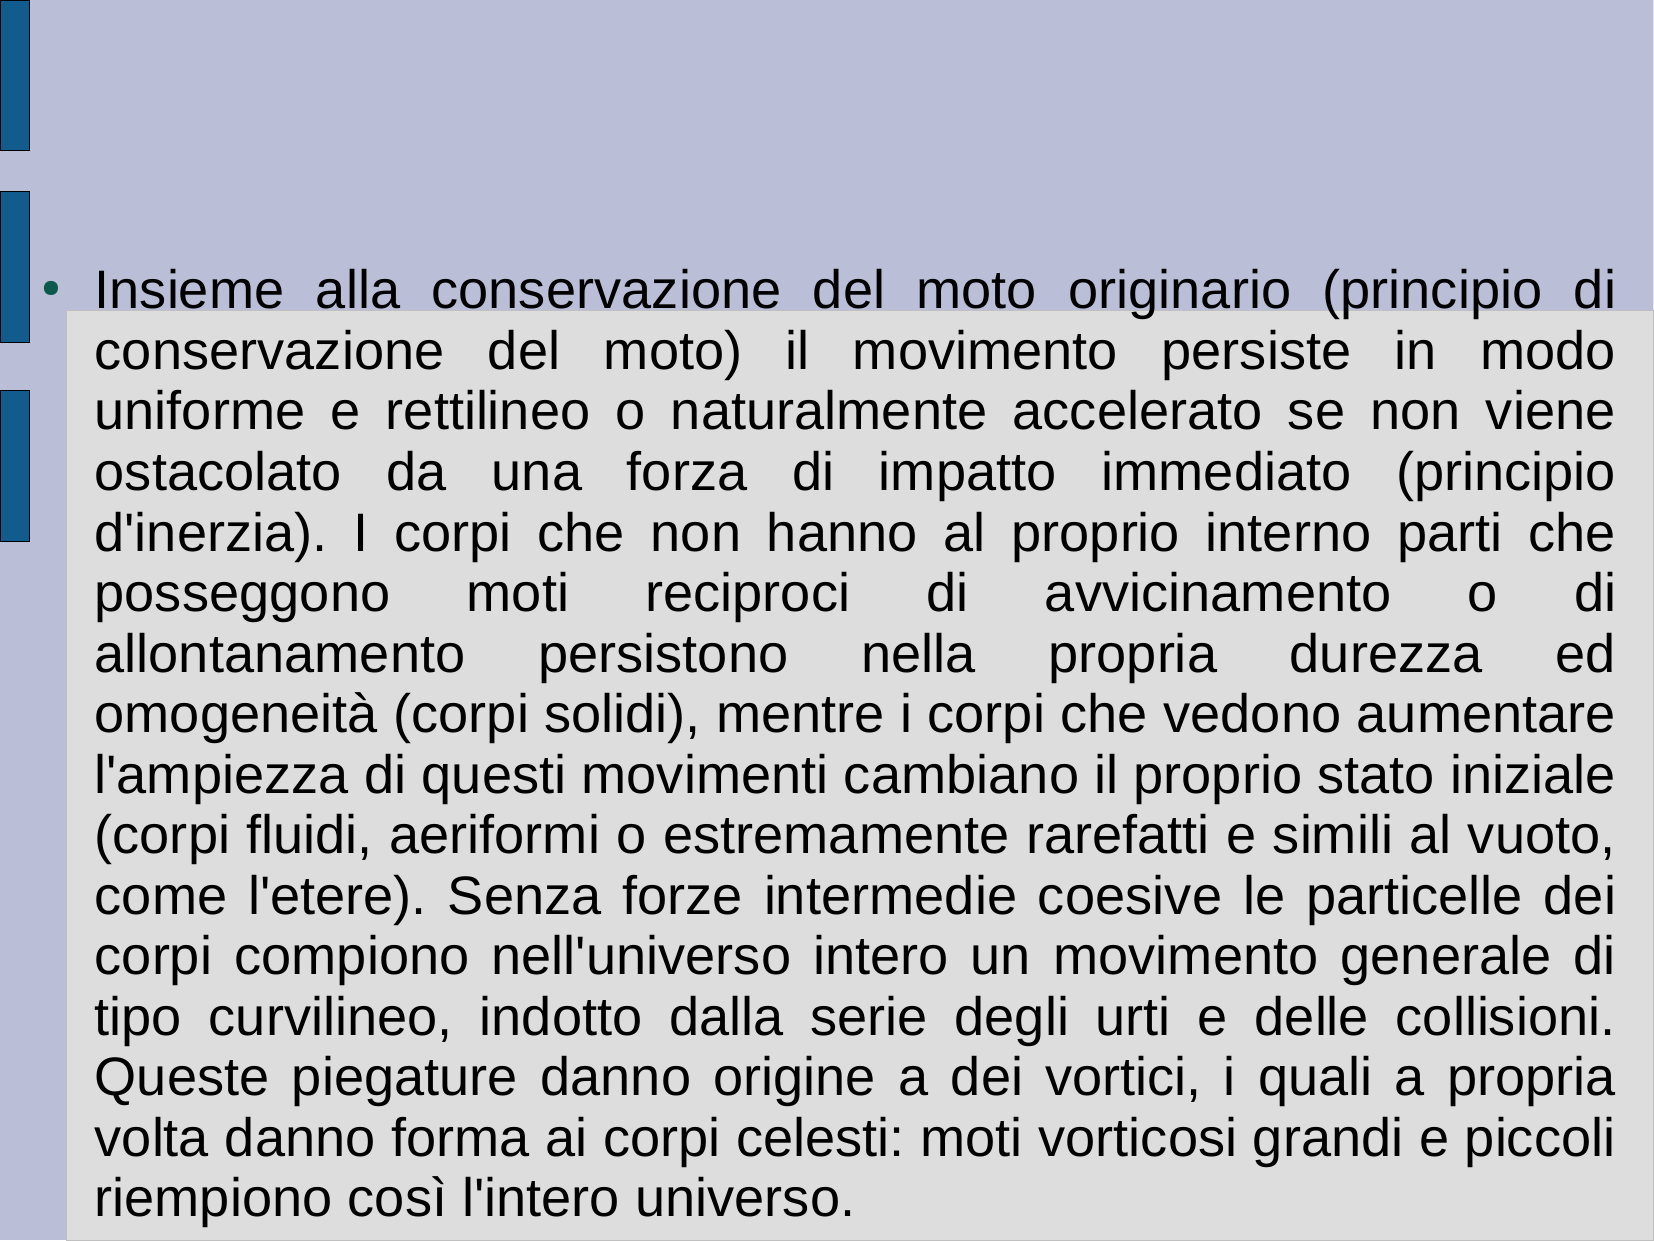

#
Insieme alla conservazione del moto originario (principio di conservazione del moto) il movimento persiste in modo uniforme e rettilineo o naturalmente accelerato se non viene ostacolato da una forza di impatto immediato (principio d'inerzia). I corpi che non hanno al proprio interno parti che posseggono moti reciproci di avvicinamento o di allontanamento persistono nella propria durezza ed omogeneità (corpi solidi), mentre i corpi che vedono aumentare l'ampiezza di questi movimenti cambiano il proprio stato iniziale (corpi fluidi, aeriformi o estremamente rarefatti e simili al vuoto, come l'etere). Senza forze intermedie coesive le particelle dei corpi compiono nell'universo intero un movimento generale di tipo curvilineo, indotto dalla serie degli urti e delle collisioni. Queste piegature danno origine a dei vortici, i quali a propria volta danno forma ai corpi celesti: moti vorticosi grandi e piccoli riempiono così l'intero universo.